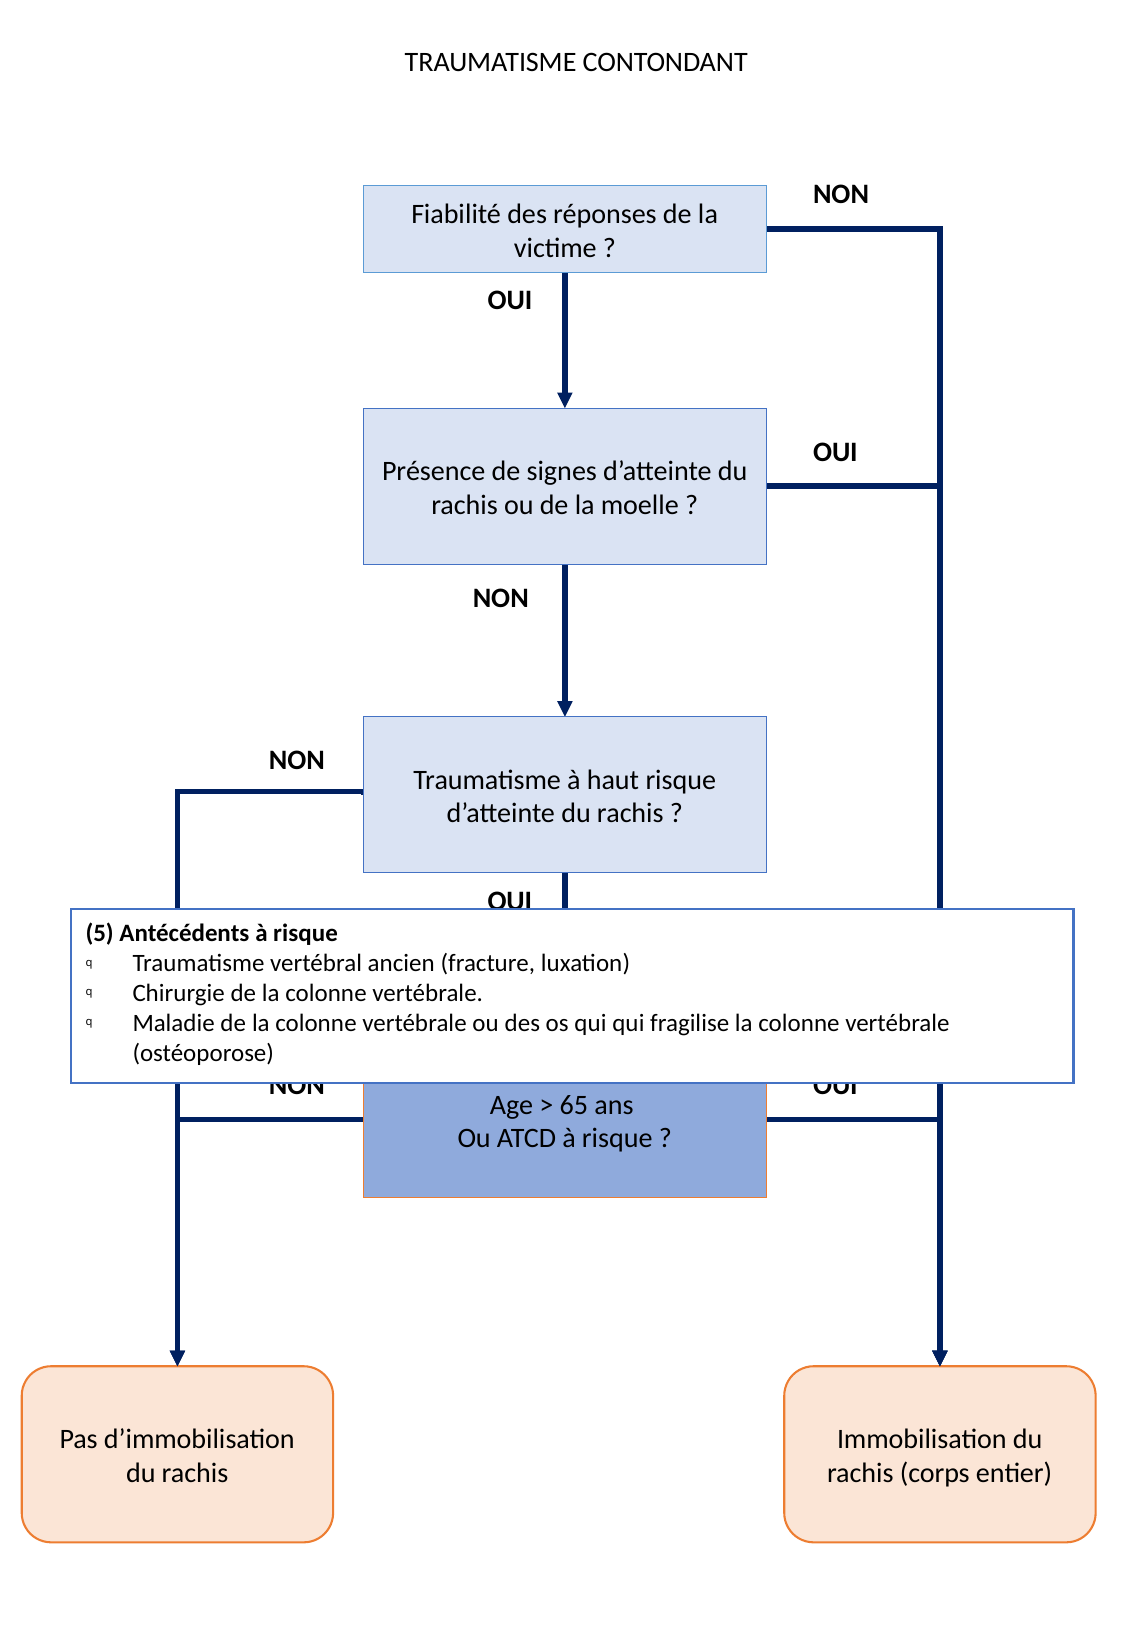

TRAUMATISME CONTONDANT
NON
Fiabilité des réponses de la victime ?
OUI
Présence de signes d’atteinte du rachis ou de la moelle ?
OUI
NON
Traumatisme à haut risque d’atteinte du rachis ?
NON
OUI
(5) Antécédents à risque
Traumatisme vertébral ancien (fracture, luxation)
Chirurgie de la colonne vertébrale.
Maladie de la colonne vertébrale ou des os qui qui fragilise la colonne vertébrale (ostéoporose)
Age > 65 ans
Ou ATCD à risque ?
NON
OUI
Pas d’immobilisation du rachis
Immobilisation du rachis (corps entier)